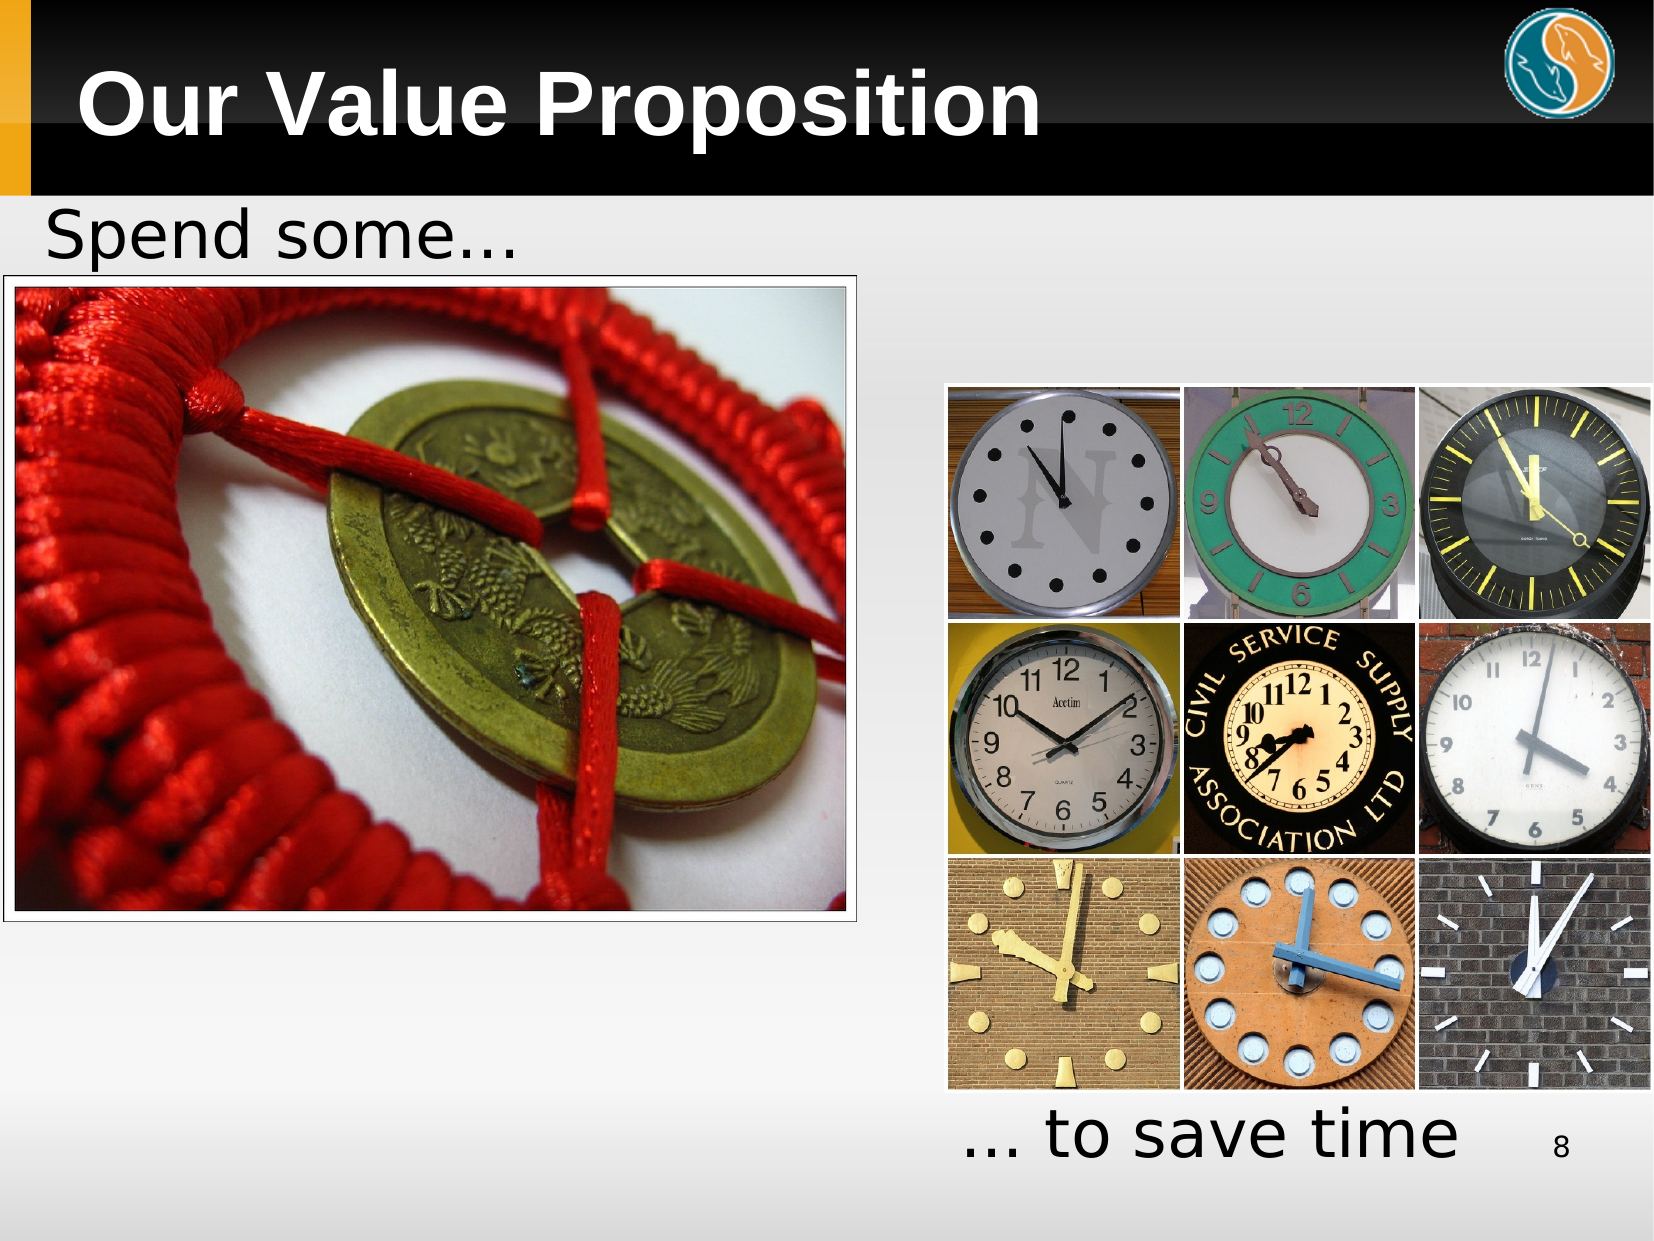

# Our Value Proposition
Spend some...
... to save time
8